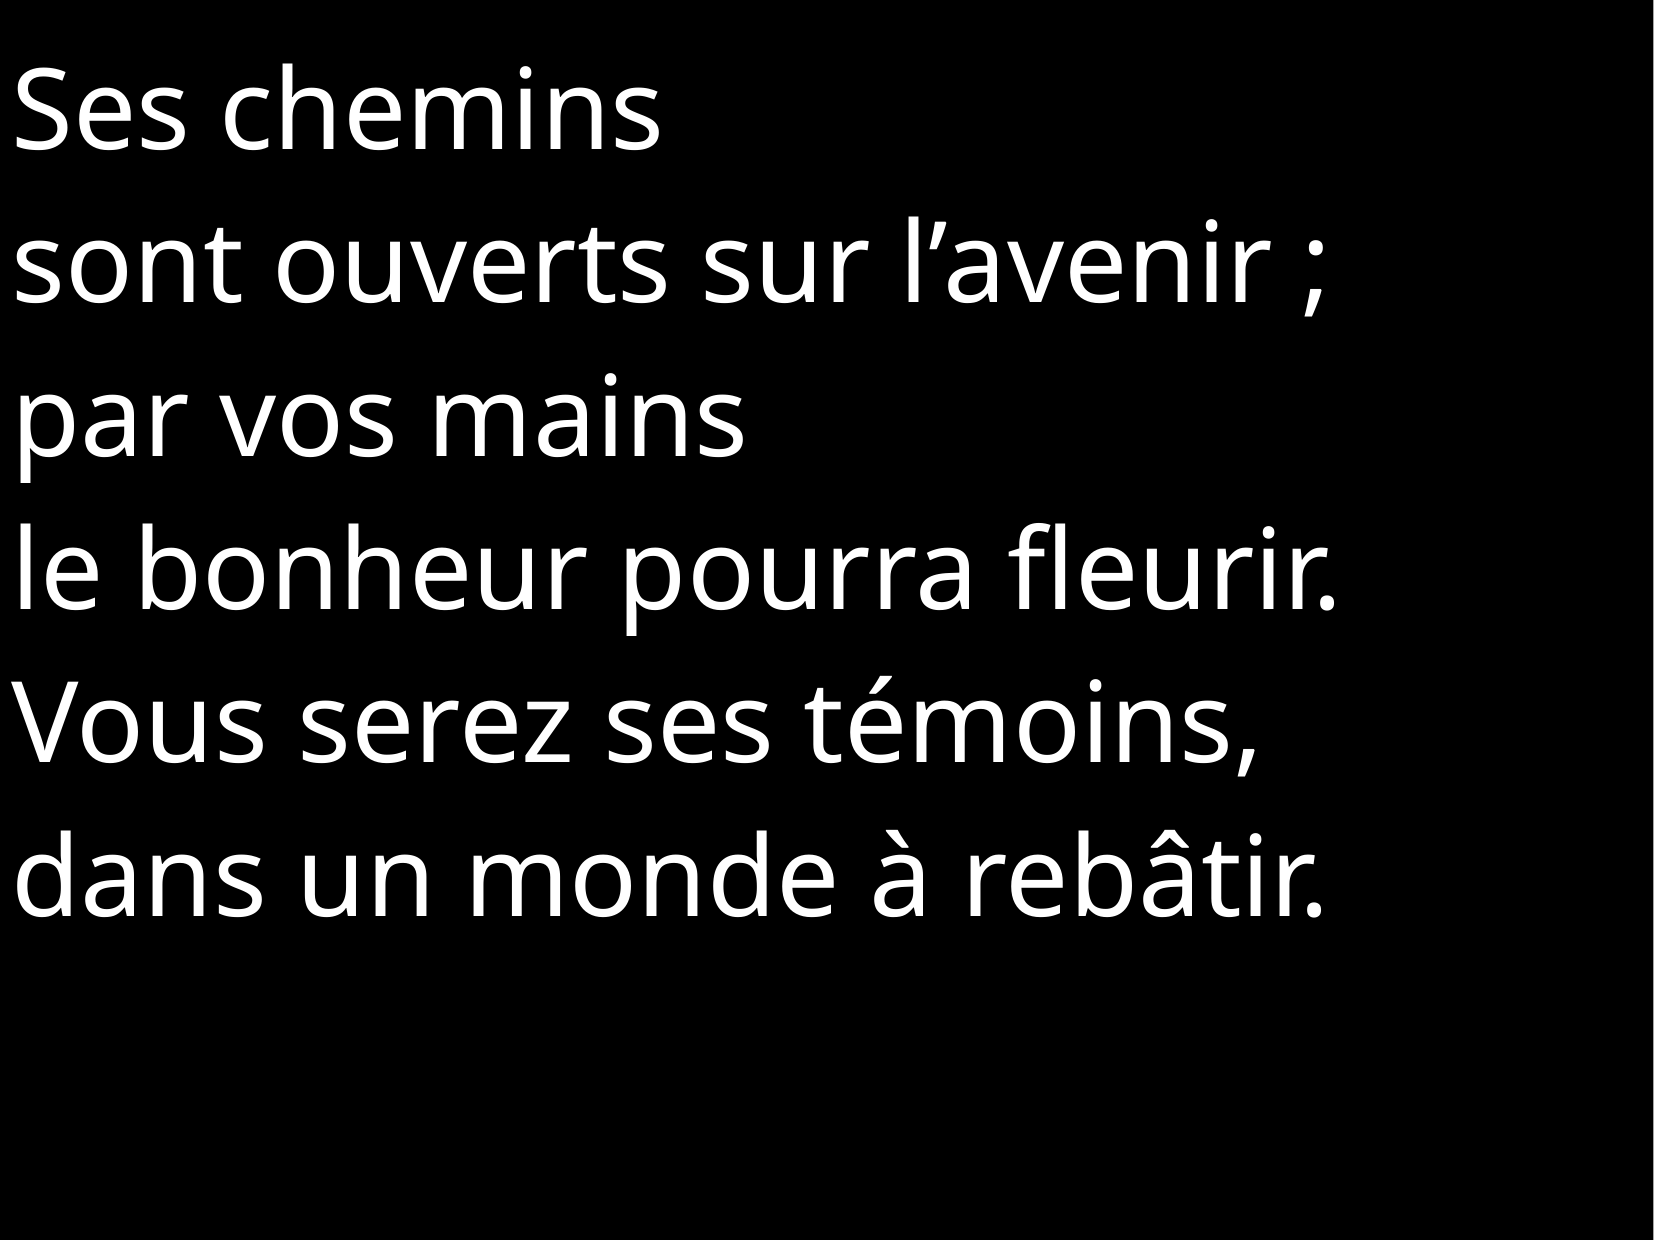

# Ses chemins
sont ouverts sur l’avenir ;
par vos mains
le bonheur pourra fleurir.
Vous serez ses témoins,
dans un monde à rebâtir.